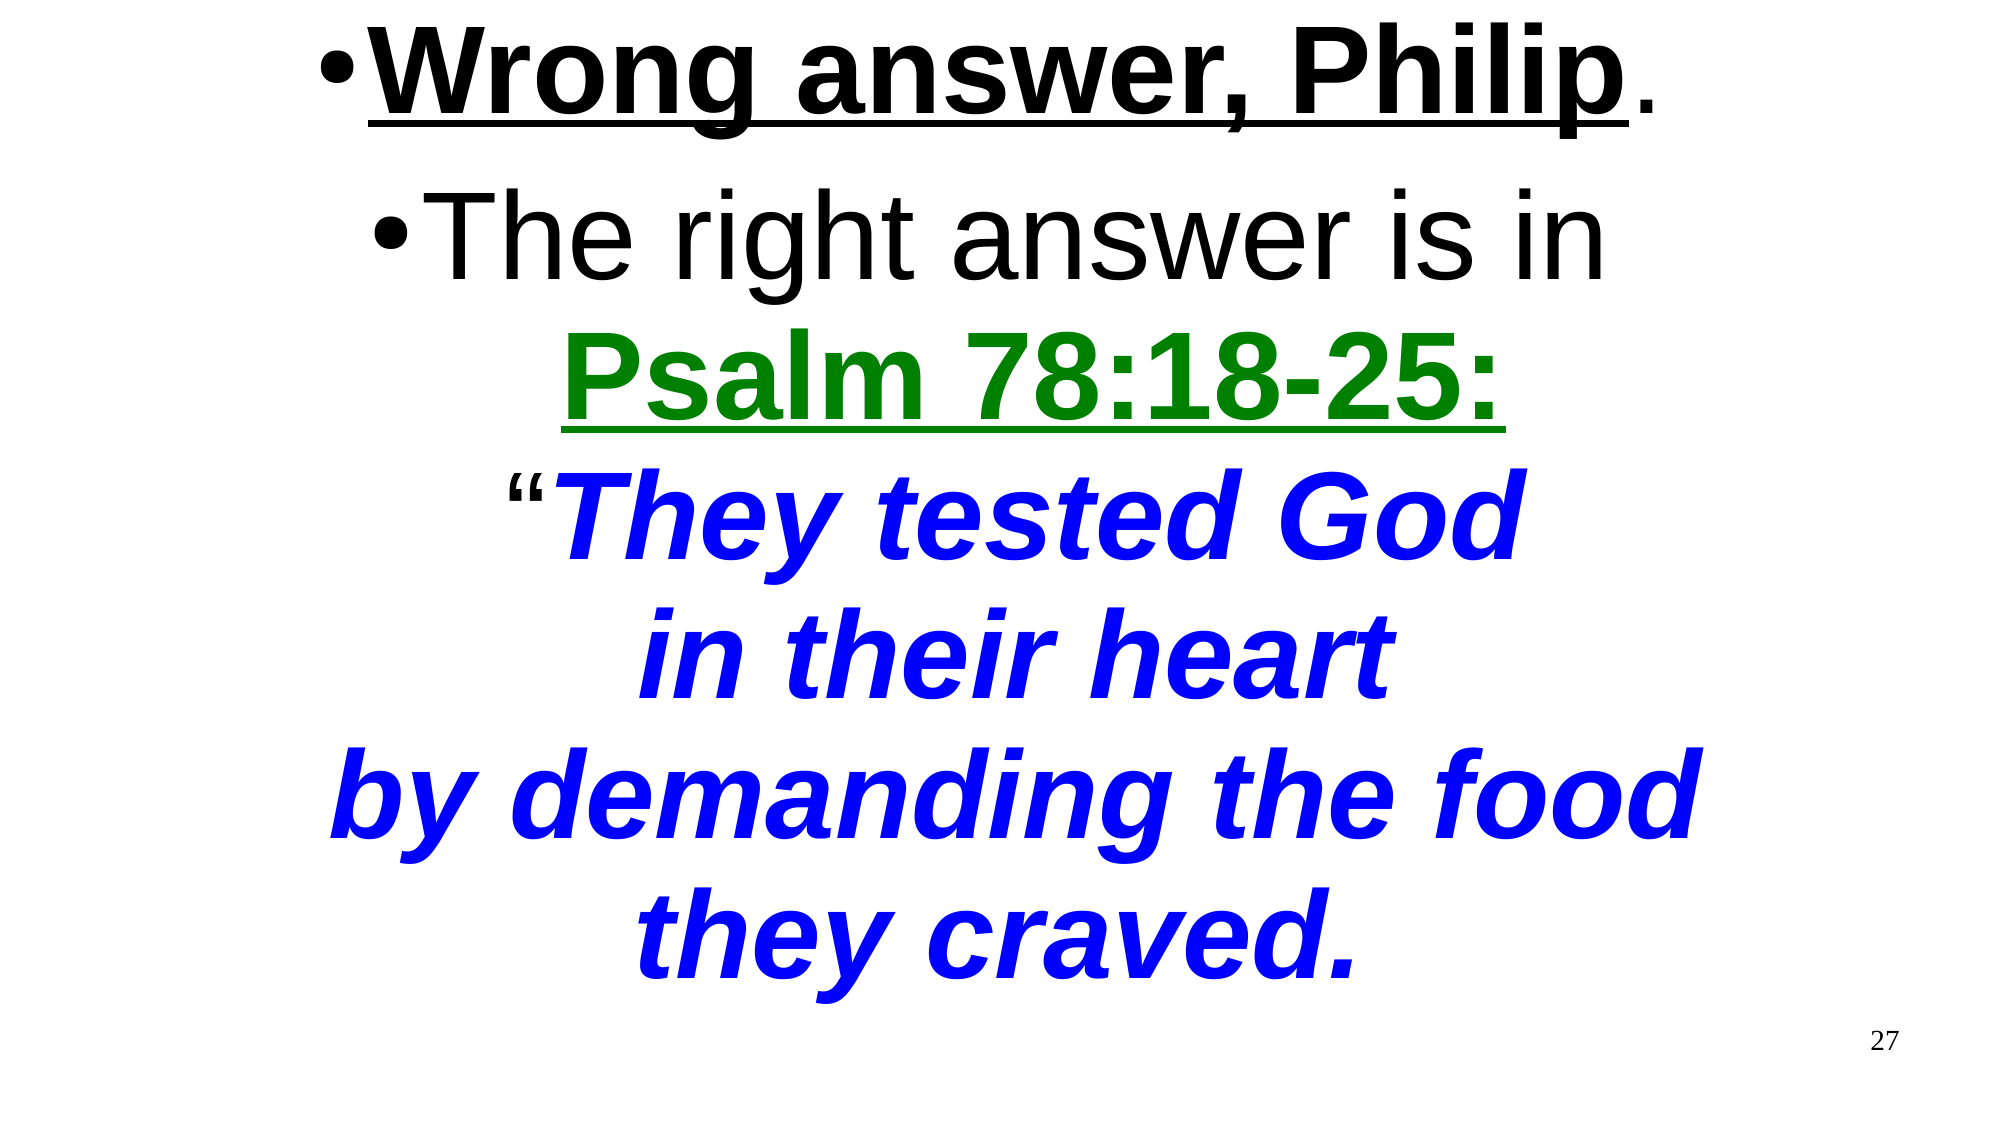

# Wrong answer, Philip.
The right answer is in
Psalm 78:18-25:
“They tested God
in their heart
by demanding the food
they craved.
27